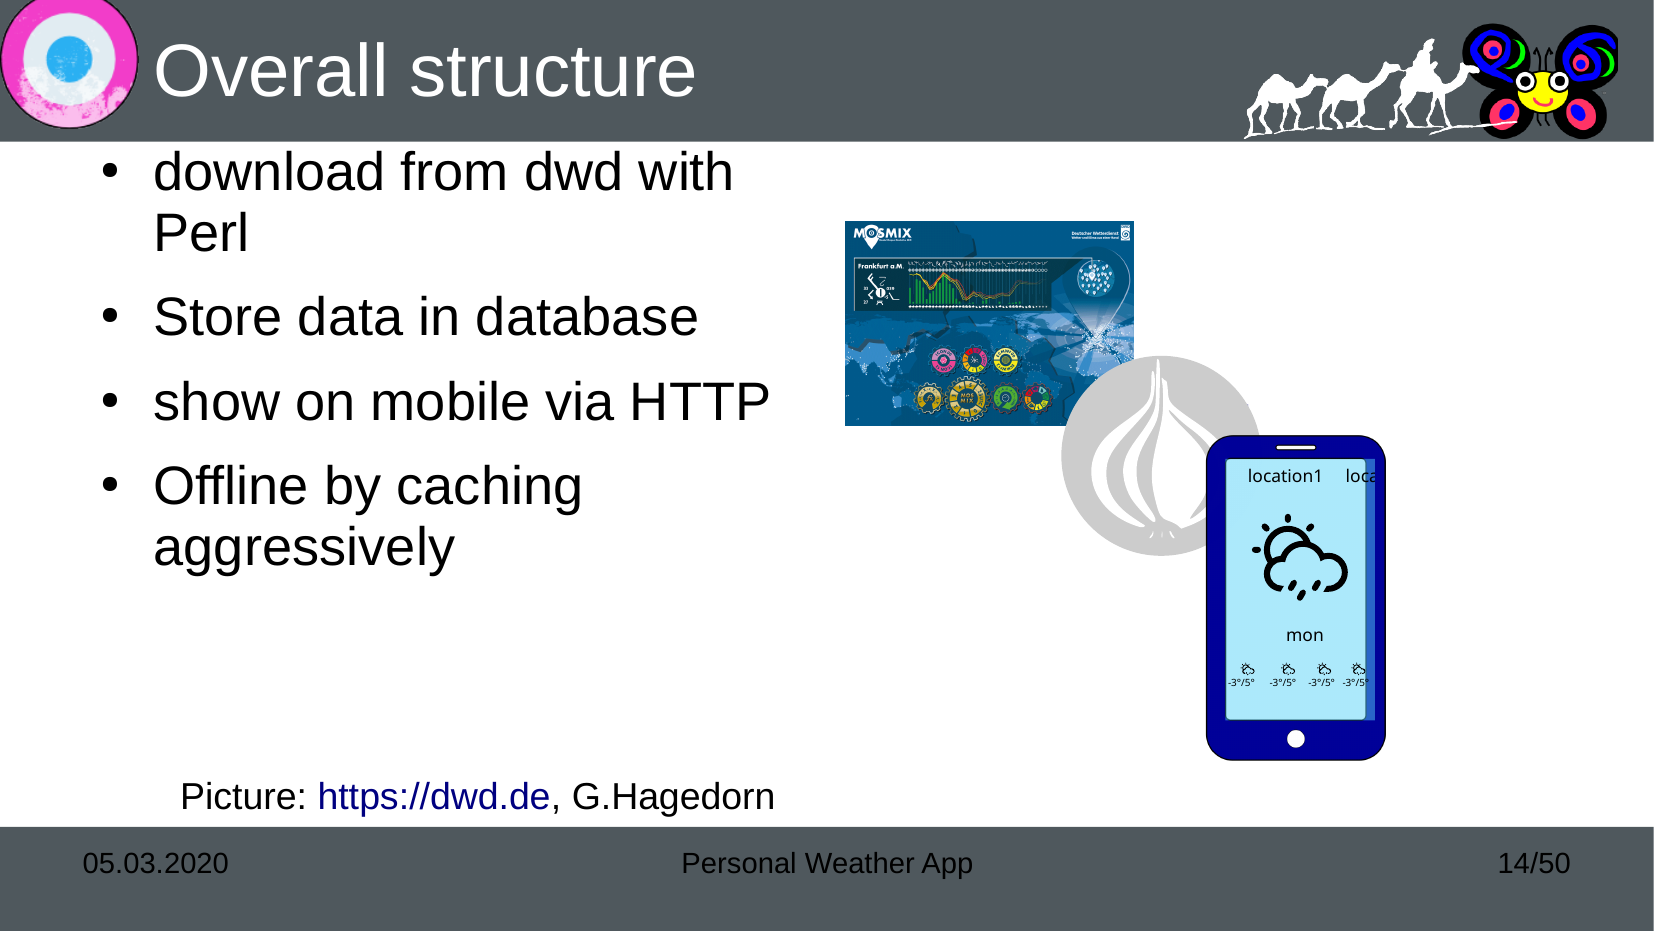

# Overall structure
download from dwd with Perl
Store data in database
show on mobile via HTTP
Offline by caching aggressively
Picture: https://dwd.de, G.Hagedorn
08. März 2019
14